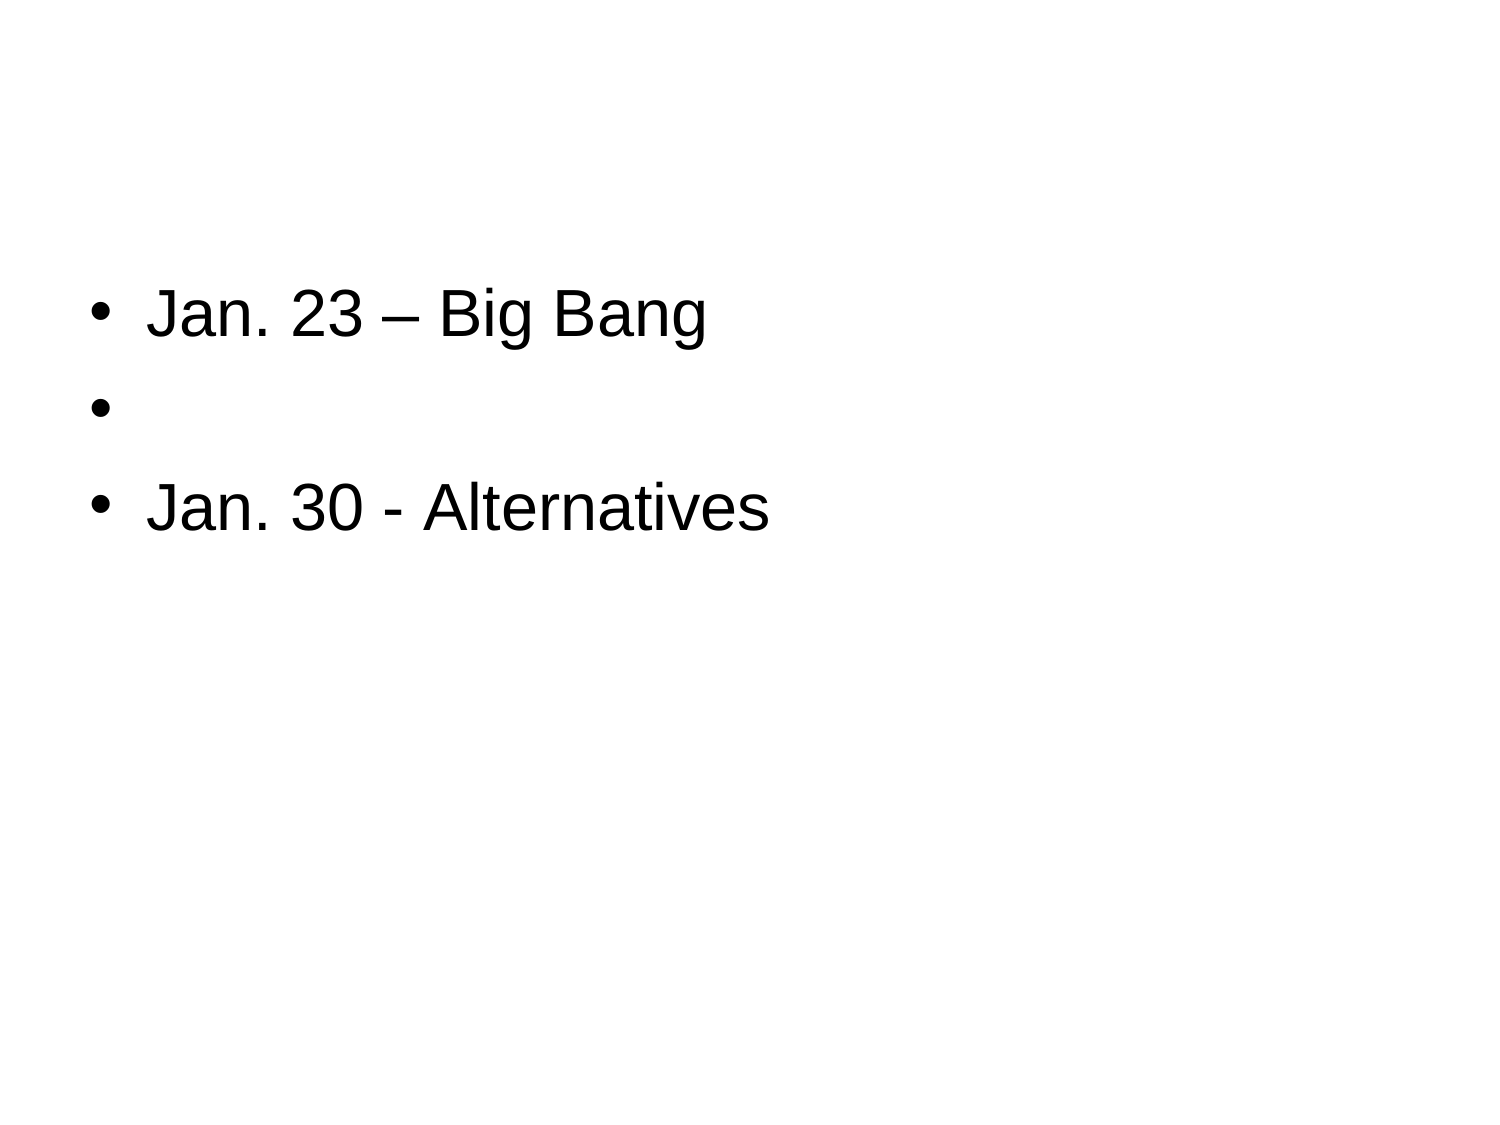

#
Jan. 23 – Big Bang
Jan. 30 - Alternatives